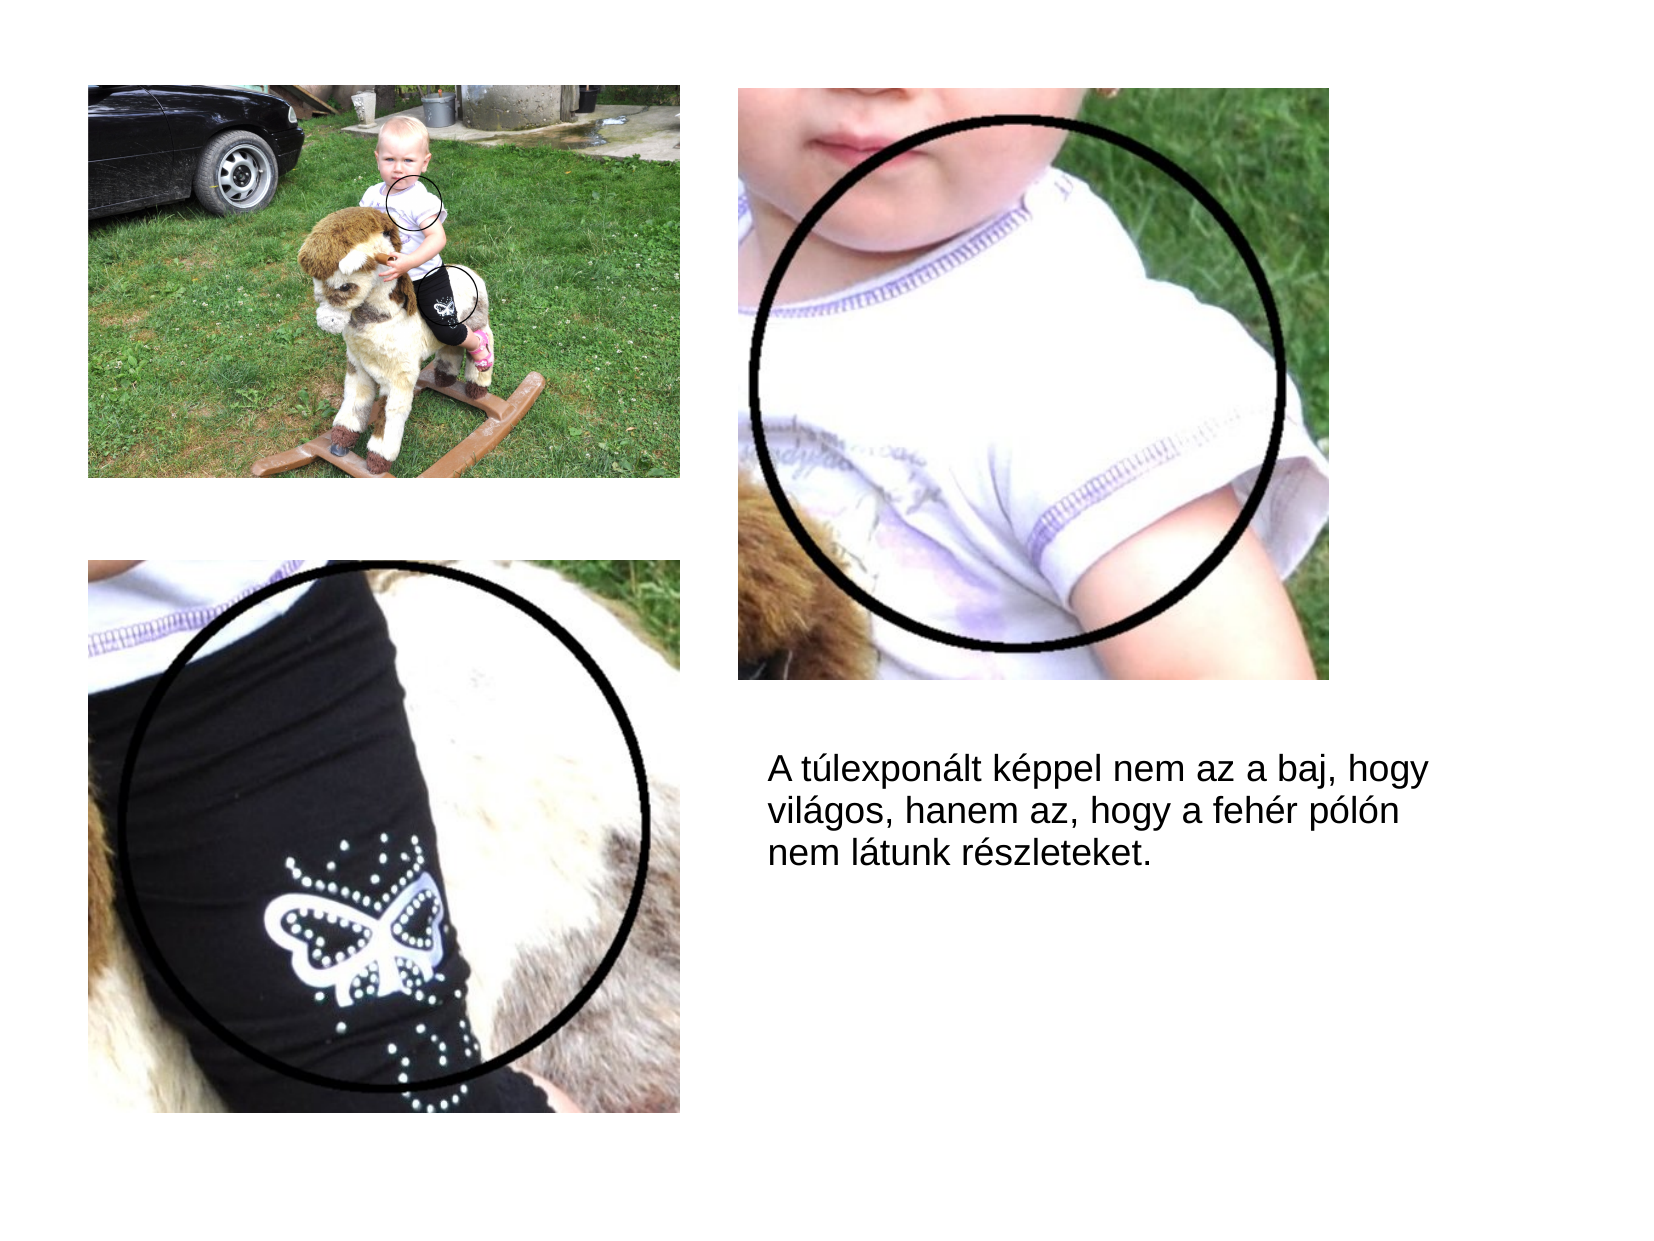

A túlexponált képpel nem az a baj, hogy
világos, hanem az, hogy a fehér pólón
nem látunk részleteket.